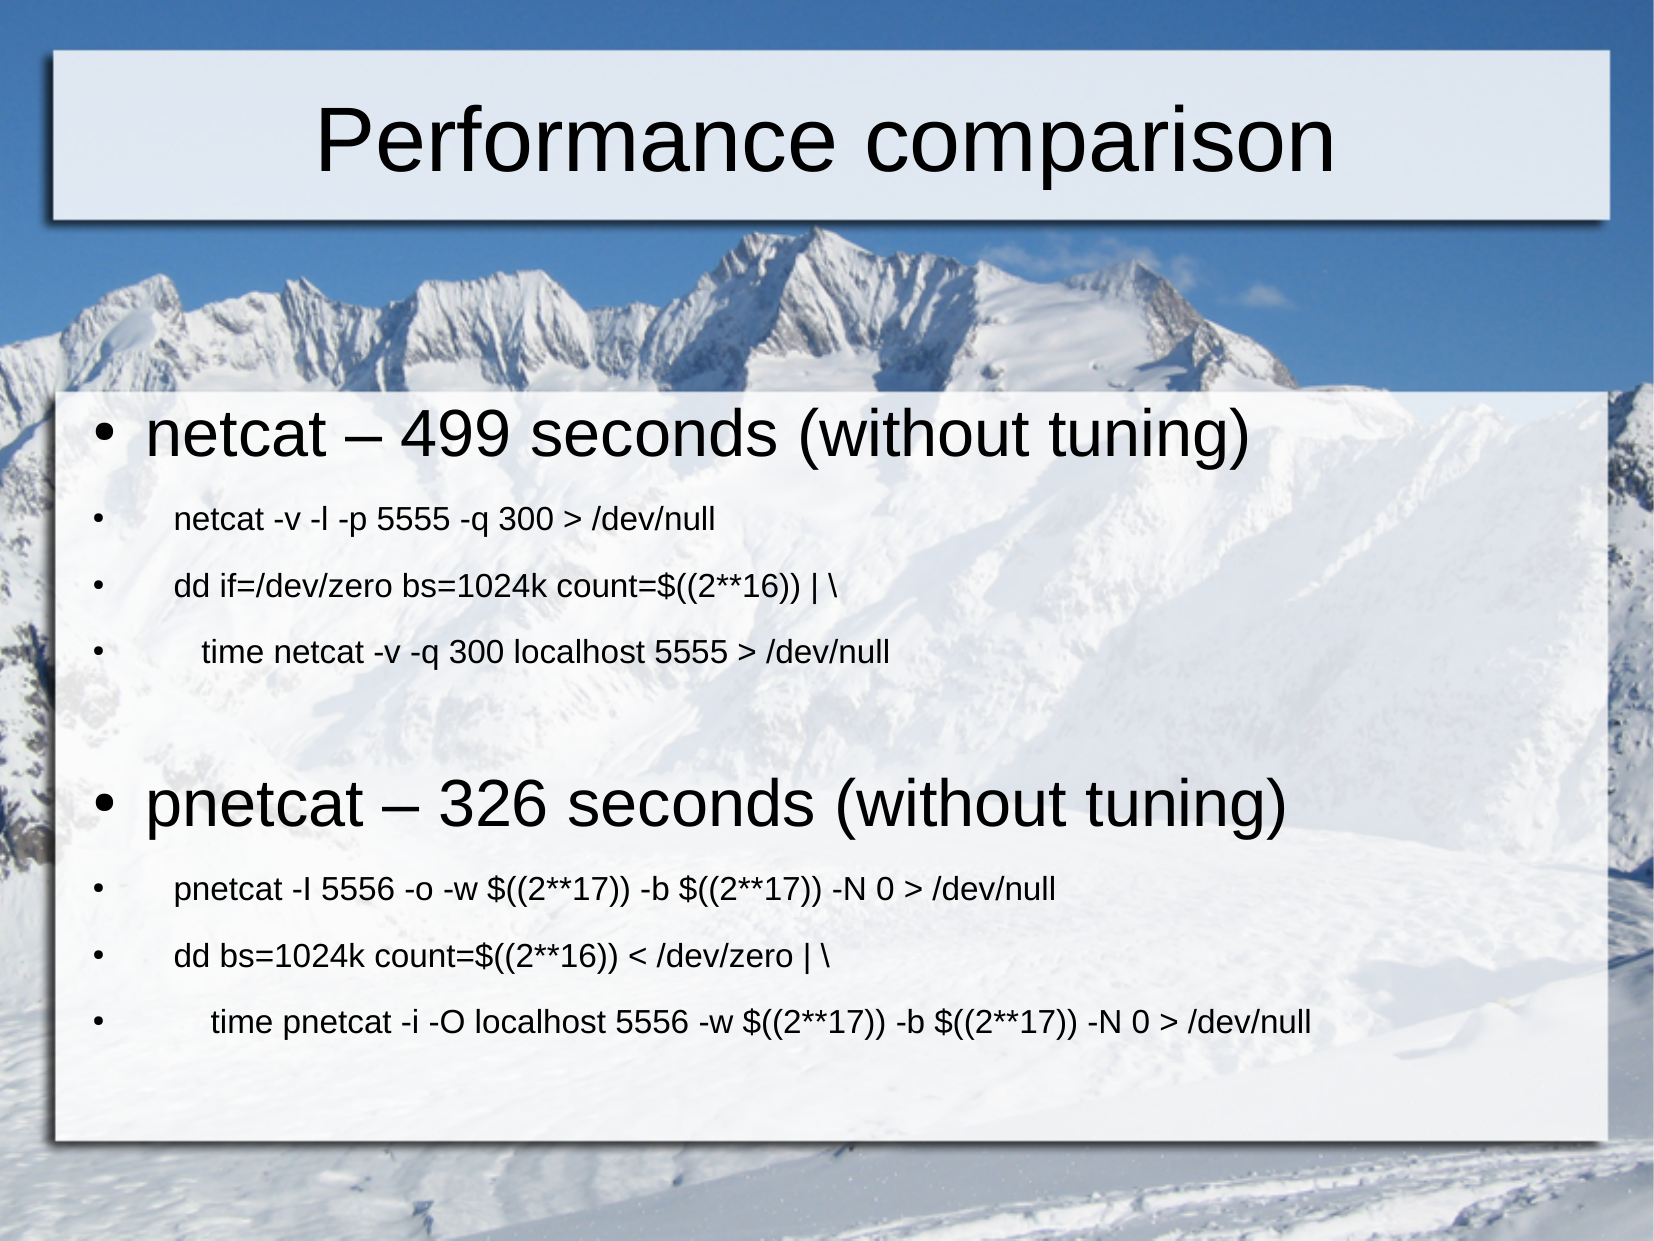

# Performance comparison
netcat – 499 seconds (without tuning)
 netcat -v -l -p 5555 -q 300 > /dev/null
 dd if=/dev/zero bs=1024k count=$((2**16)) | \
 time netcat -v -q 300 localhost 5555 > /dev/null
pnetcat – 326 seconds (without tuning)
 pnetcat -I 5556 -o -w $((2**17)) -b $((2**17)) -N 0 > /dev/null
 dd bs=1024k count=$((2**16)) < /dev/zero | \
 time pnetcat -i -O localhost 5556 -w $((2**17)) -b $((2**17)) -N 0 > /dev/null